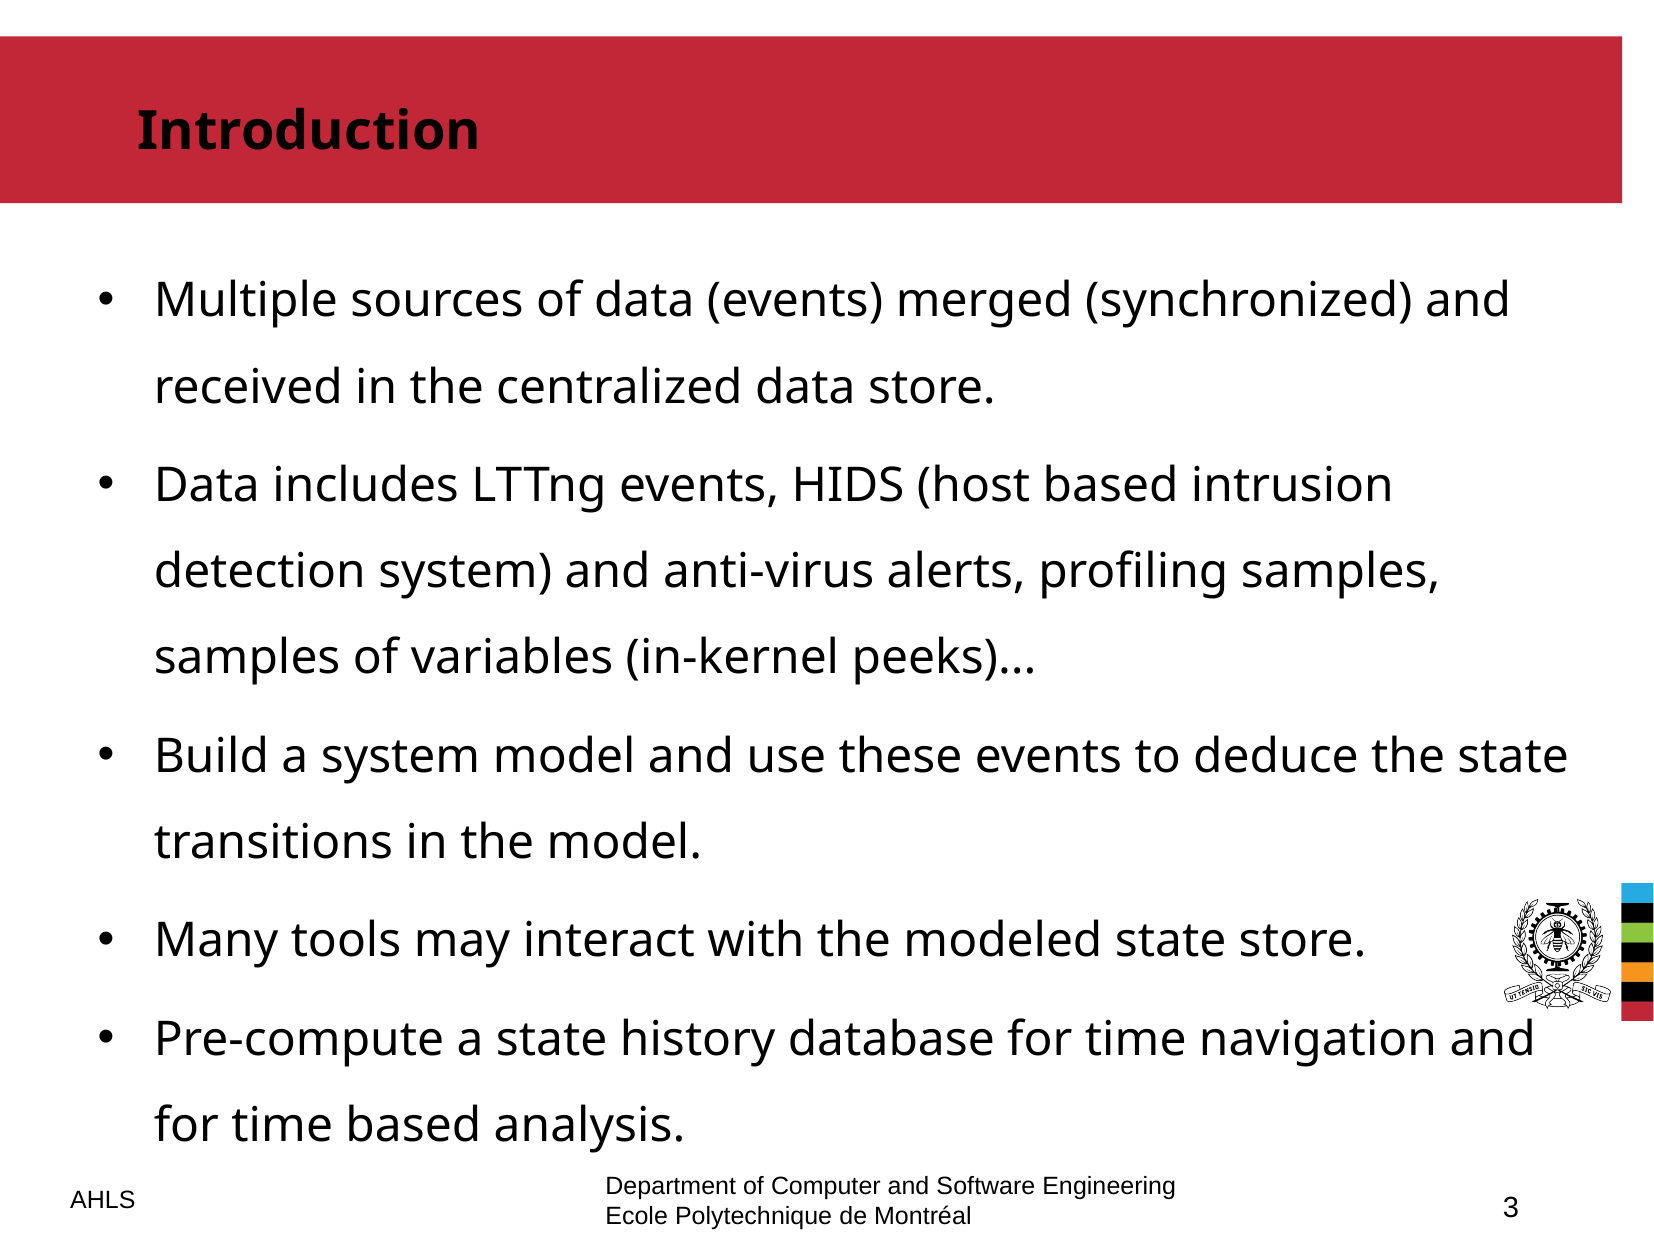

# Introduction
Multiple sources of data (events) merged (synchronized) and received in the centralized data store.
Data includes LTTng events, HIDS (host based intrusion detection system) and anti-virus alerts, profiling samples, samples of variables (in-kernel peeks)...
Build a system model and use these events to deduce the state transitions in the model.
Many tools may interact with the modeled state store.
Pre-compute a state history database for time navigation and for time based analysis.